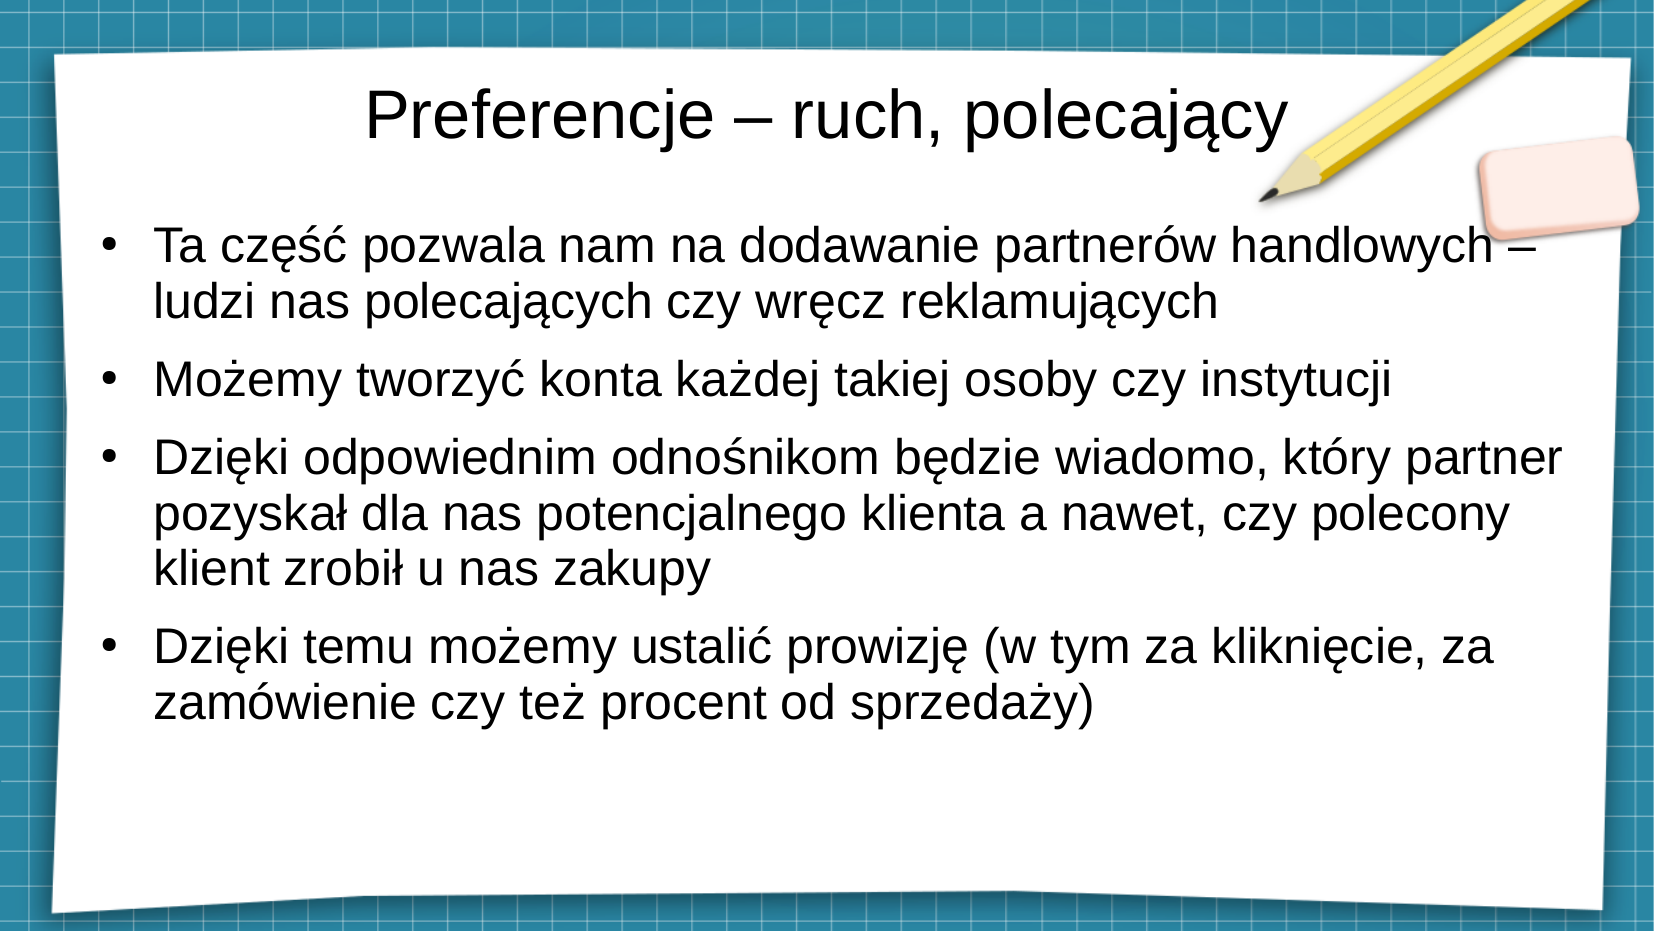

# Preferencje – ruch, polecający
Ta część pozwala nam na dodawanie partnerów handlowych – ludzi nas polecających czy wręcz reklamujących
Możemy tworzyć konta każdej takiej osoby czy instytucji
Dzięki odpowiednim odnośnikom będzie wiadomo, który partner pozyskał dla nas potencjalnego klienta a nawet, czy polecony klient zrobił u nas zakupy
Dzięki temu możemy ustalić prowizję (w tym za kliknięcie, za zamówienie czy też procent od sprzedaży)